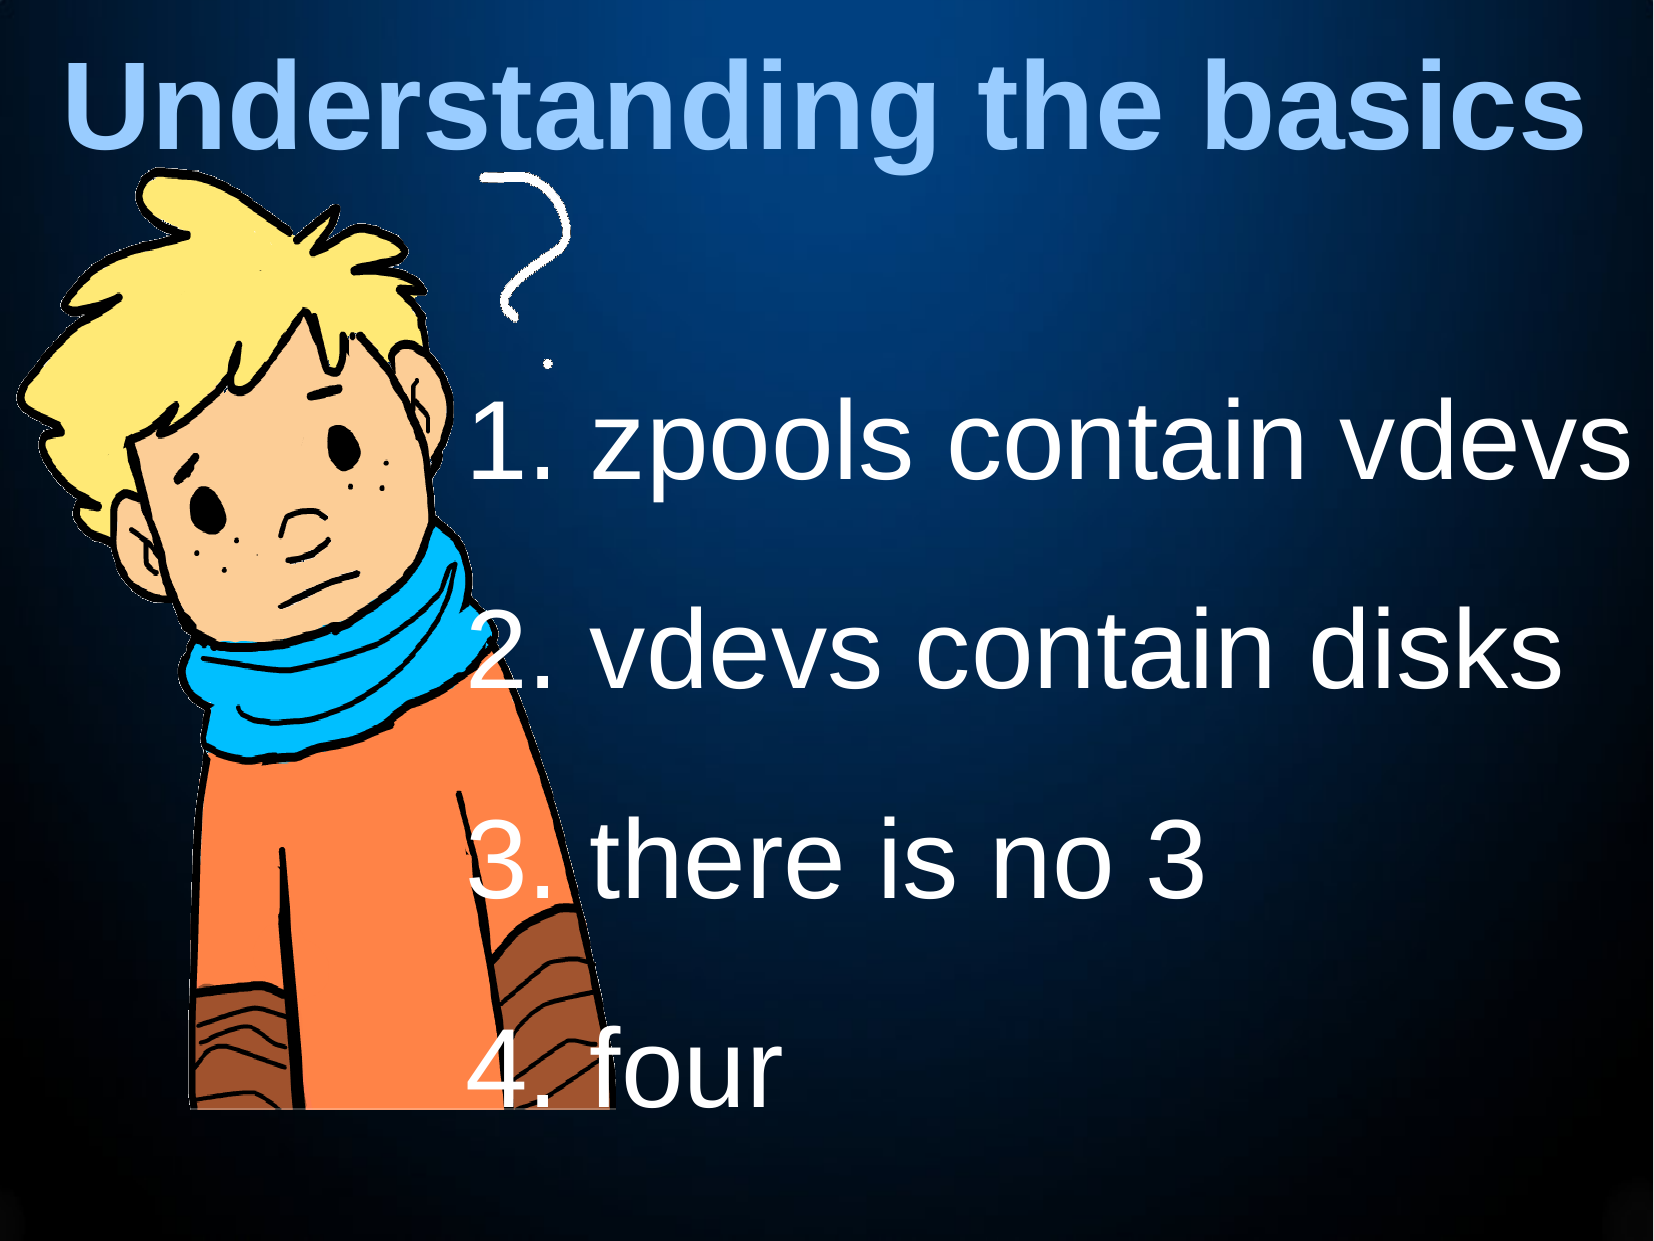

# Understanding the basics
1. zpools contain vdevs
2. vdevs contain disks
3. there is no 3
4. four